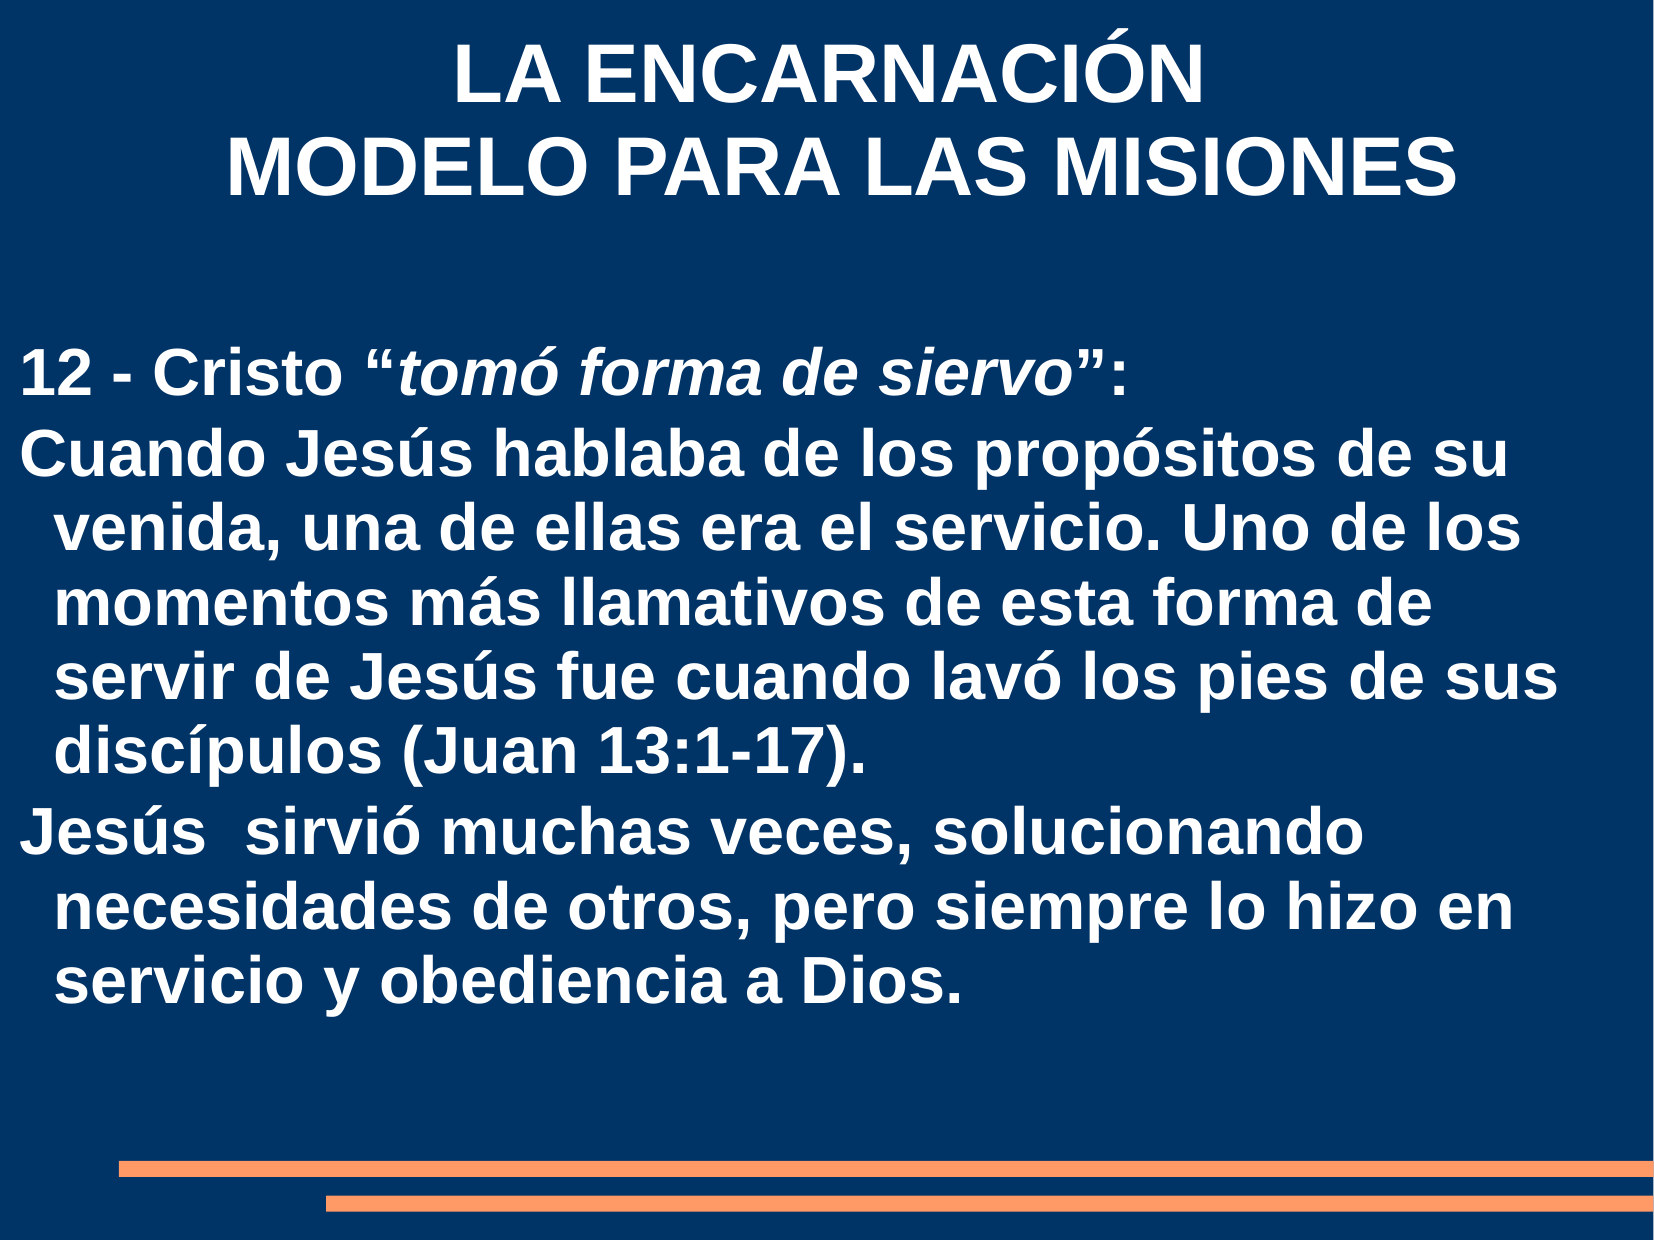

# LA ENCARNACIÓN MODELO PARA LAS MISIONES
12 - Cristo “tomó forma de siervo”:
Cuando Jesús hablaba de los propósitos de su venida, una de ellas era el servicio. Uno de los momentos más llamativos de esta forma de servir de Jesús fue cuando lavó los pies de sus discípulos (Juan 13:1-17).
Jesús sirvió muchas veces, solucionando necesidades de otros, pero siempre lo hizo en servicio y obediencia a Dios.